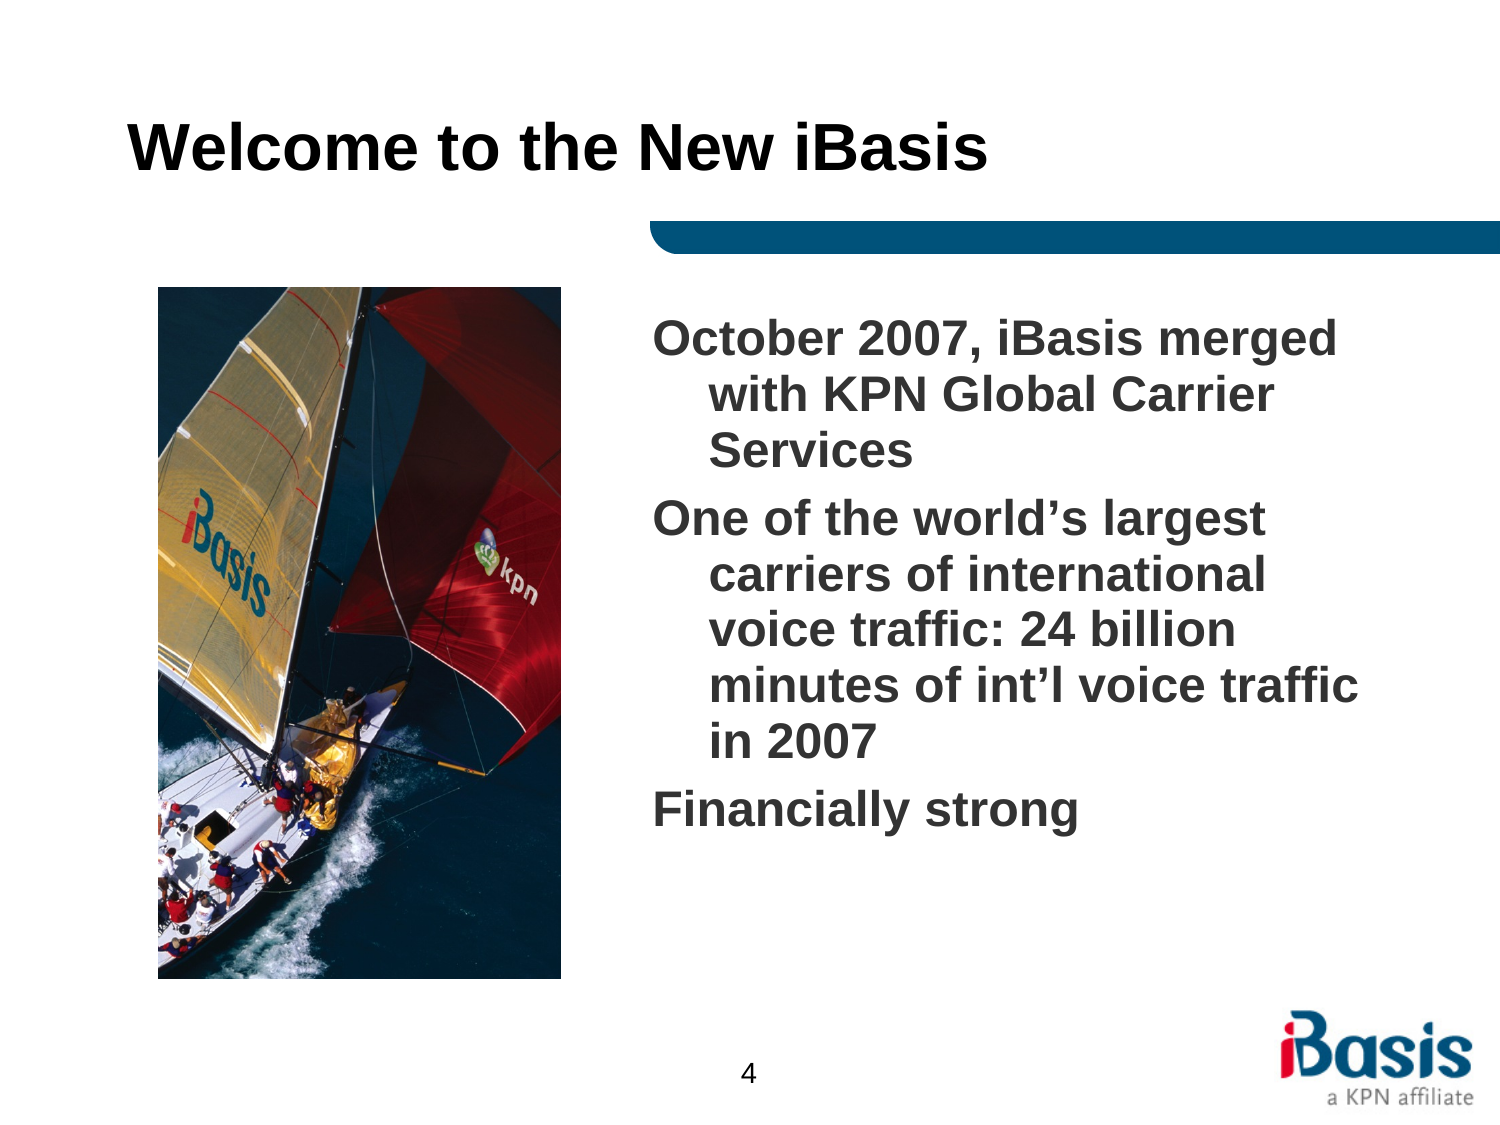

# Welcome to the New iBasis
October 2007, iBasis merged with KPN Global Carrier Services
One of the world’s largest carriers of international voice traffic: 24 billion minutes of int’l voice traffic in 2007
Financially strong